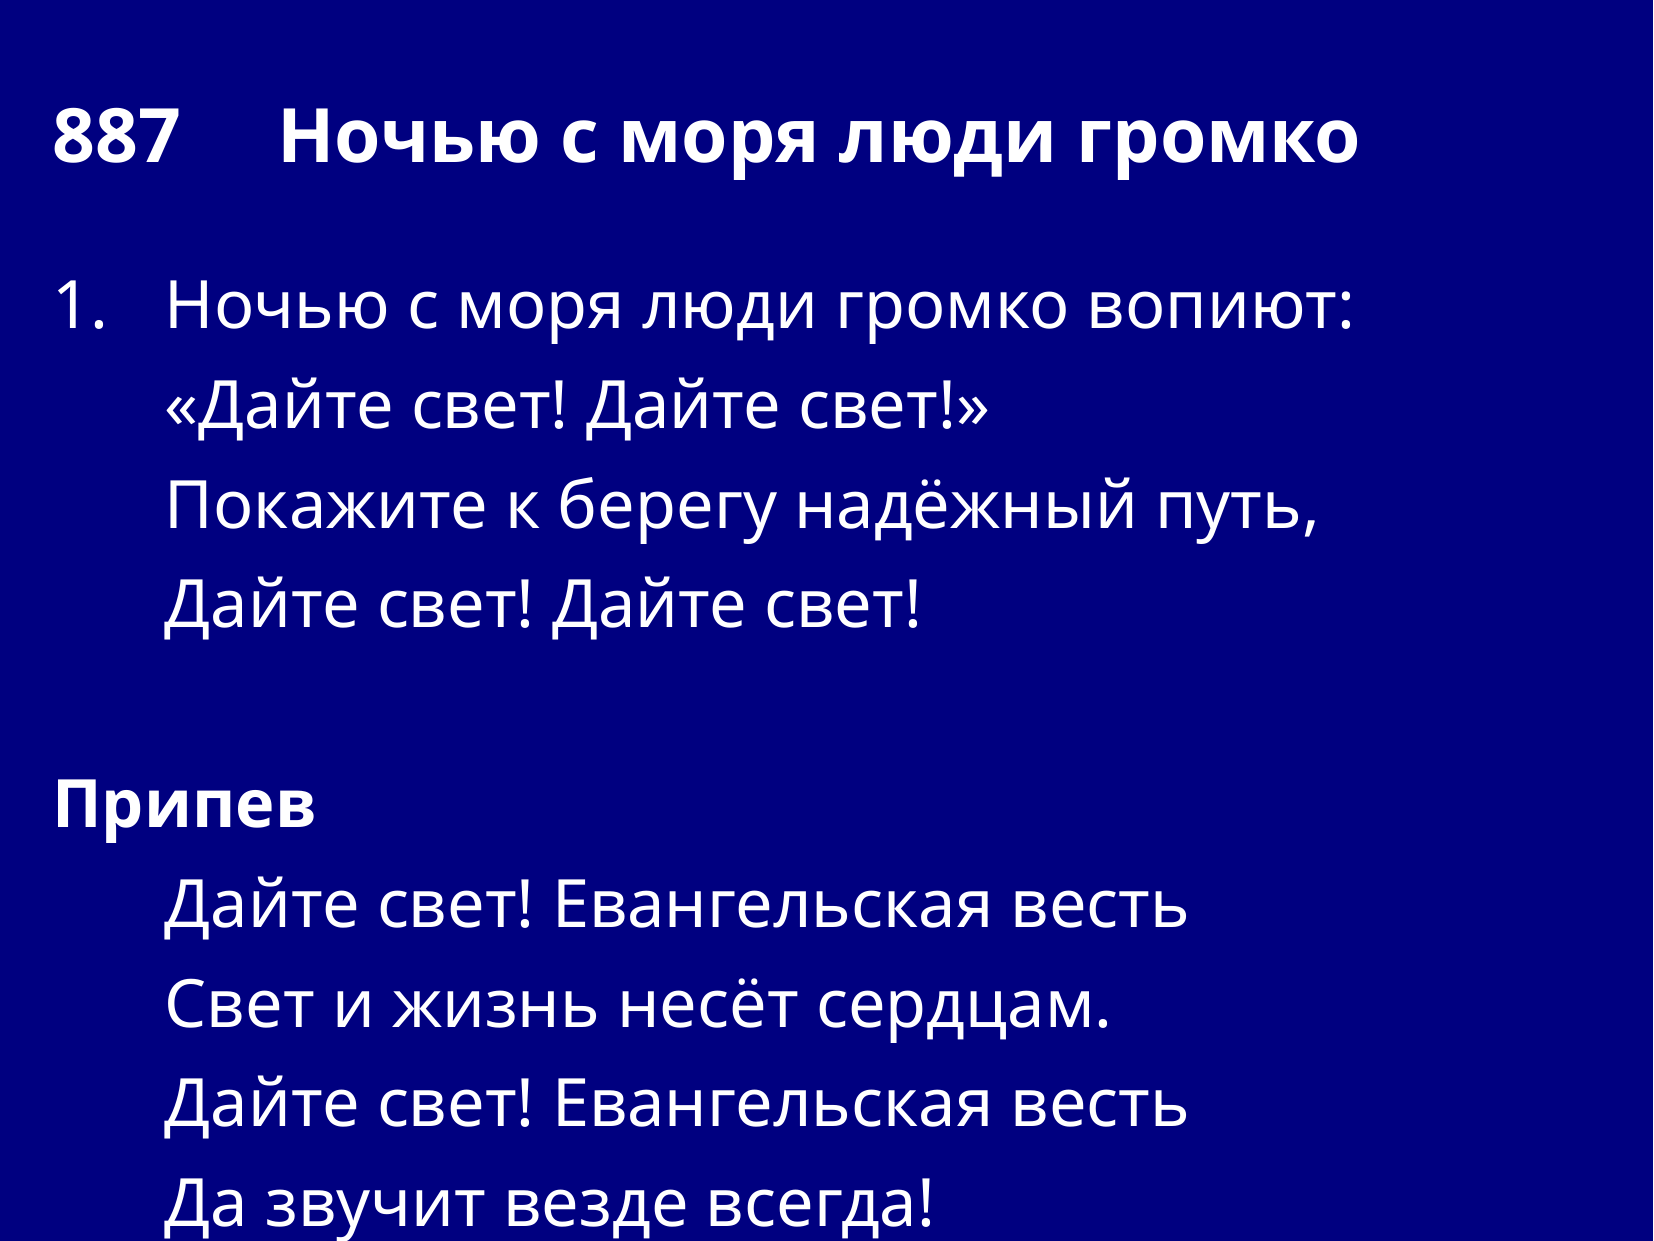

887	Ночью с моря люди громко
1.	Ночью с моря люди громко вопиют:
	«Дайте свет! Дайте свет!»
	Покажите к берегу надёжный путь,
	Дайте свет! Дайте свет!
Припев
	Дайте свет! Евангельская весть
	Свет и жизнь несёт сердцам.
	Дайте свет! Евангельская весть
	Да звучит везде всегда!